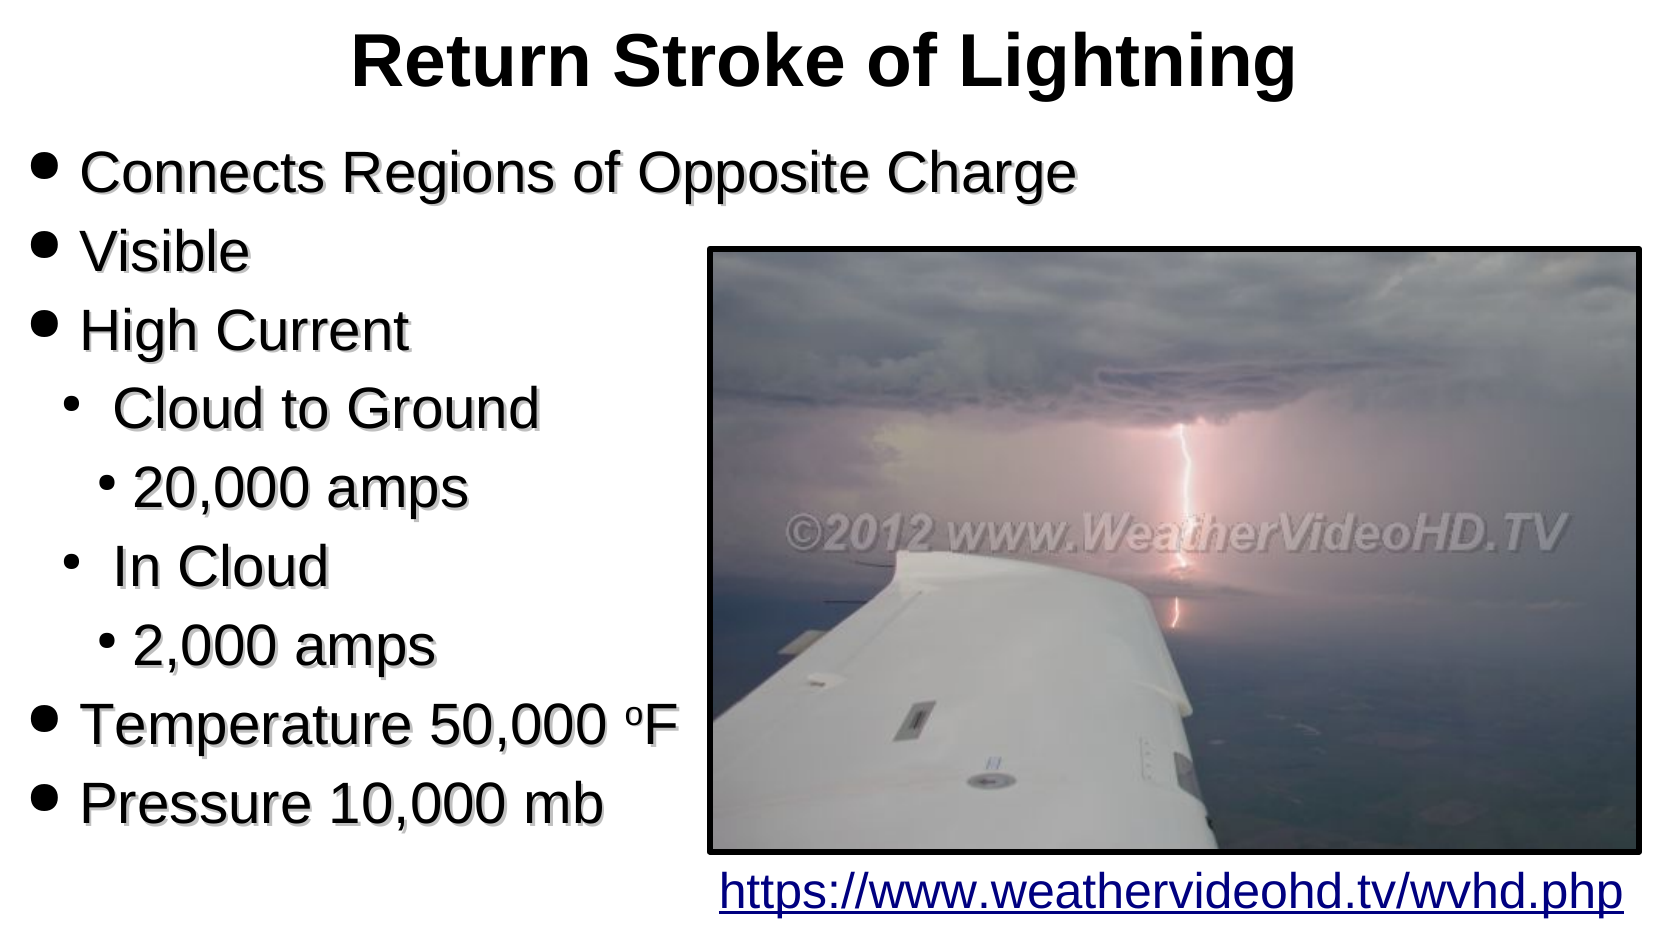

# Return Stroke of Lightning
 Connects Regions of Opposite Charge
 Visible
 High Current
 Cloud to Ground
20,000 amps
 In Cloud
2,000 amps
 Temperature 50,000 oF
 Pressure 10,000 mb
https://www.weathervideohd.tv/wvhd.php